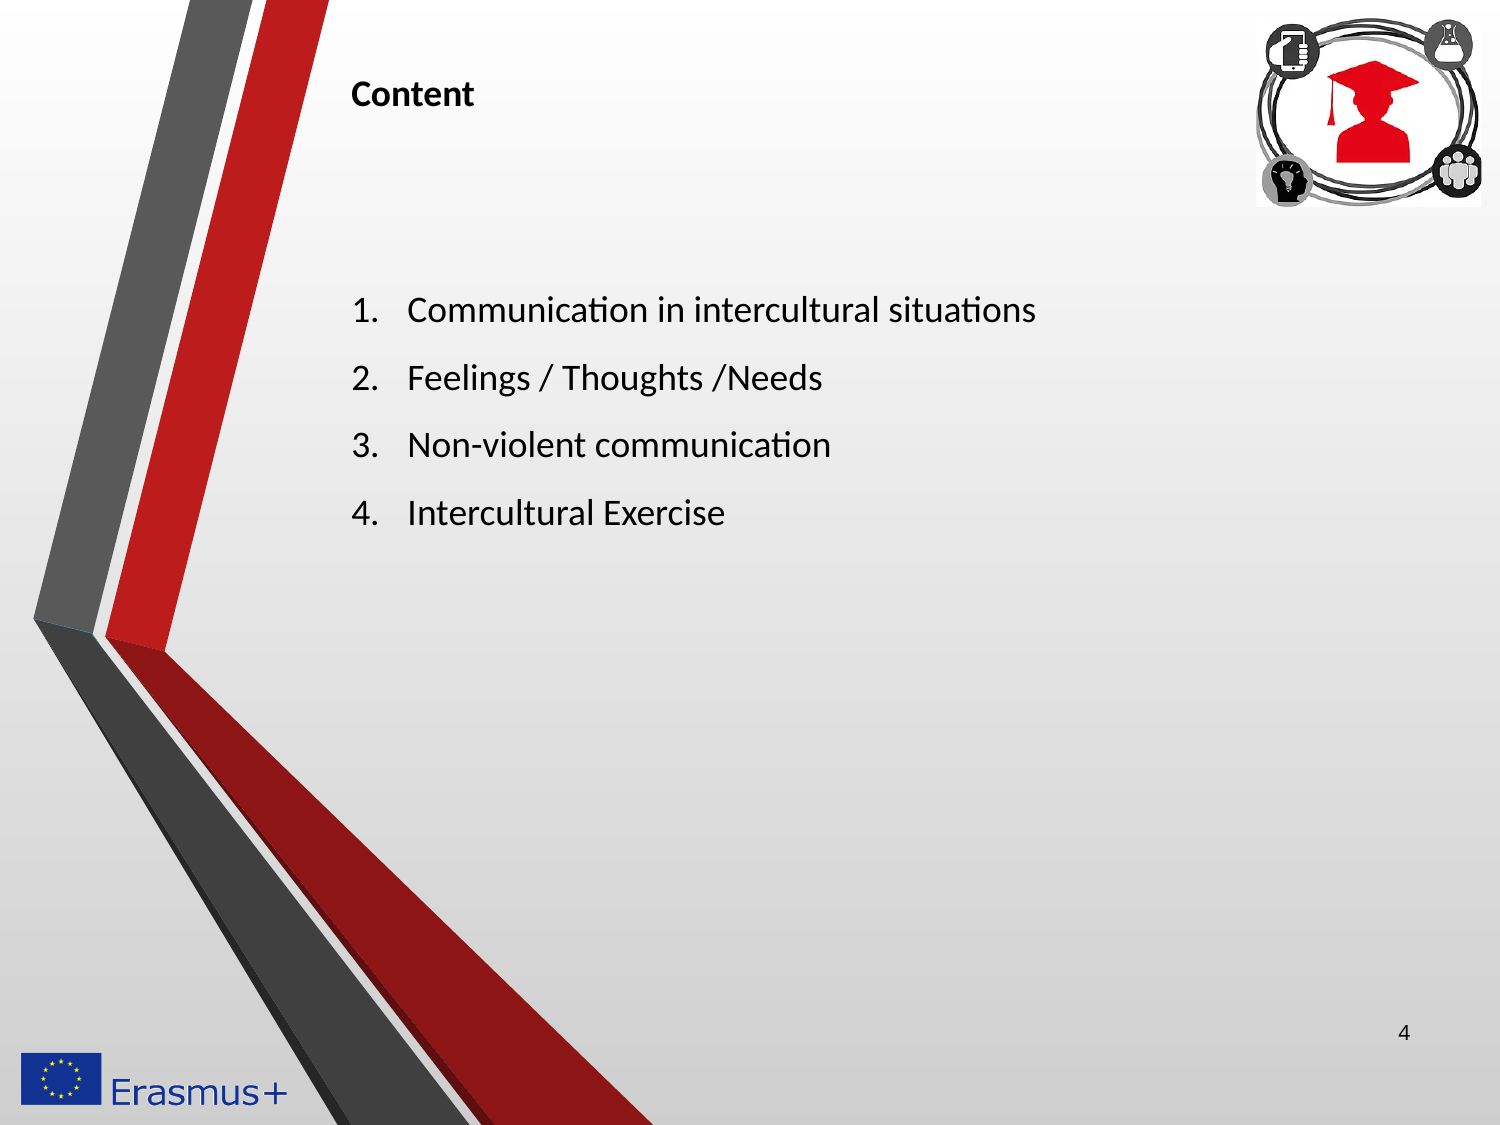

Content
Communication in intercultural situations
Feelings / Thoughts /Needs
Non-violent communication
Intercultural Exercise